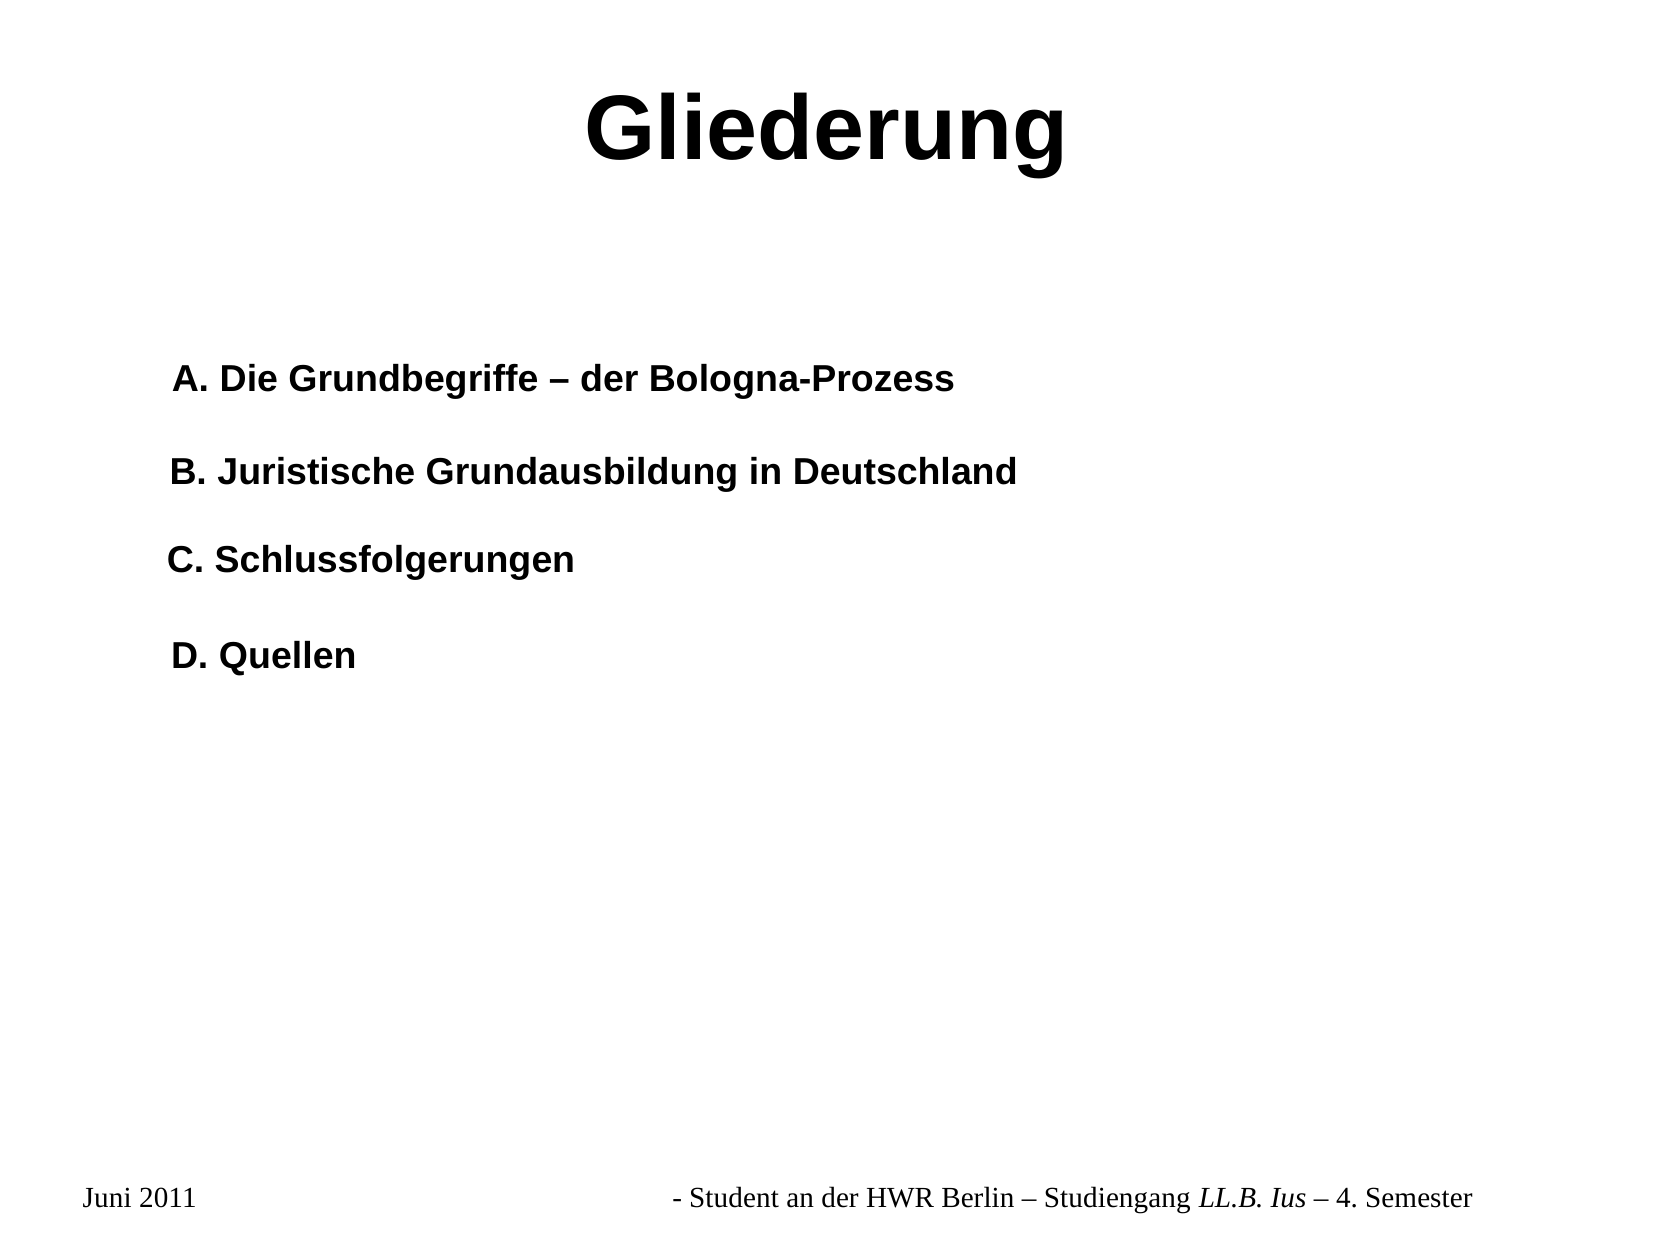

# Gliederung
A. Die Grundbegriffe – der Bologna-Prozess
B. Juristische Grundausbildung in Deutschland
C. Schlussfolgerungen
D. Quellen